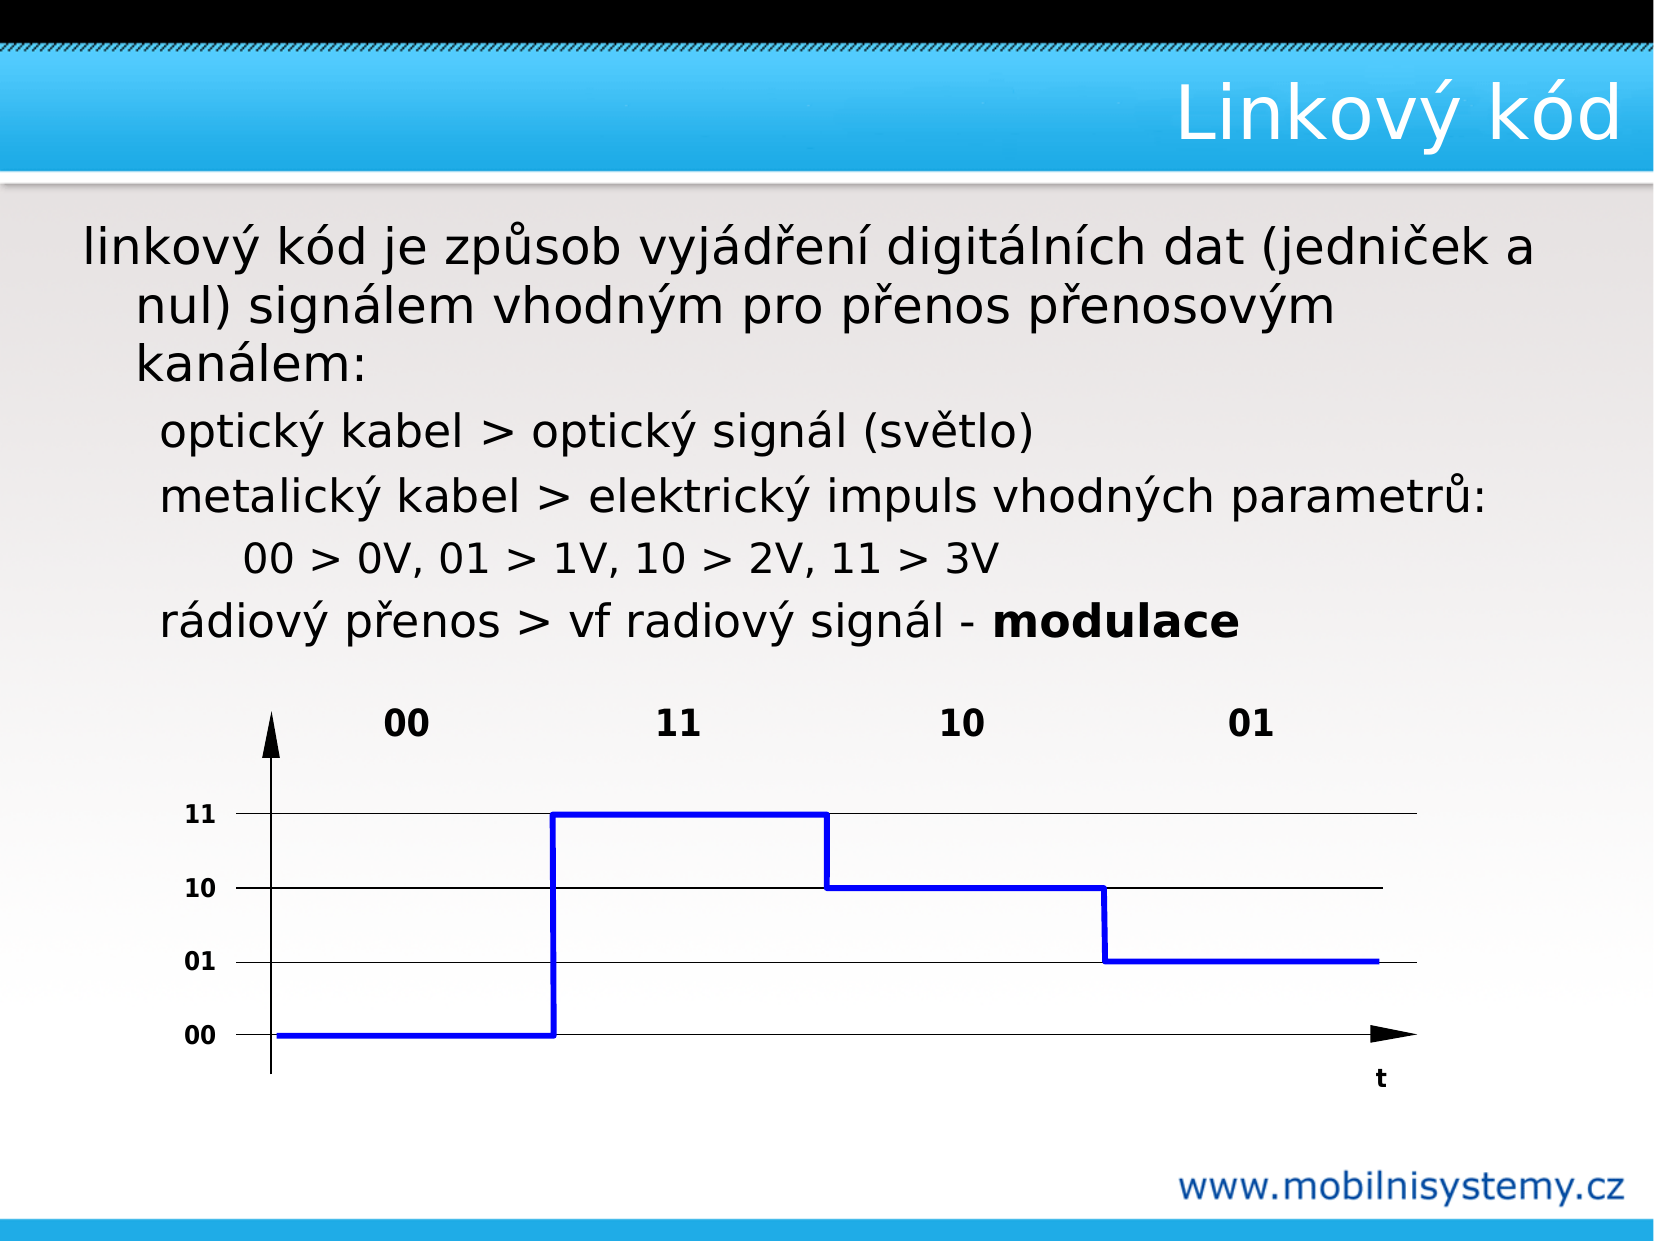

# Linkový kód
linkový kód je způsob vyjádření digitálních dat (jedniček a nul) signálem vhodným pro přenos přenosovým kanálem:
optický kabel > optický signál (světlo)
metalický kabel > elektrický impuls vhodných parametrů:
00 > 0V, 01 > 1V, 10 > 2V, 11 > 3V
rádiový přenos > vf radiový signál - modulace
00
11
10
01
11
10
01
00
t